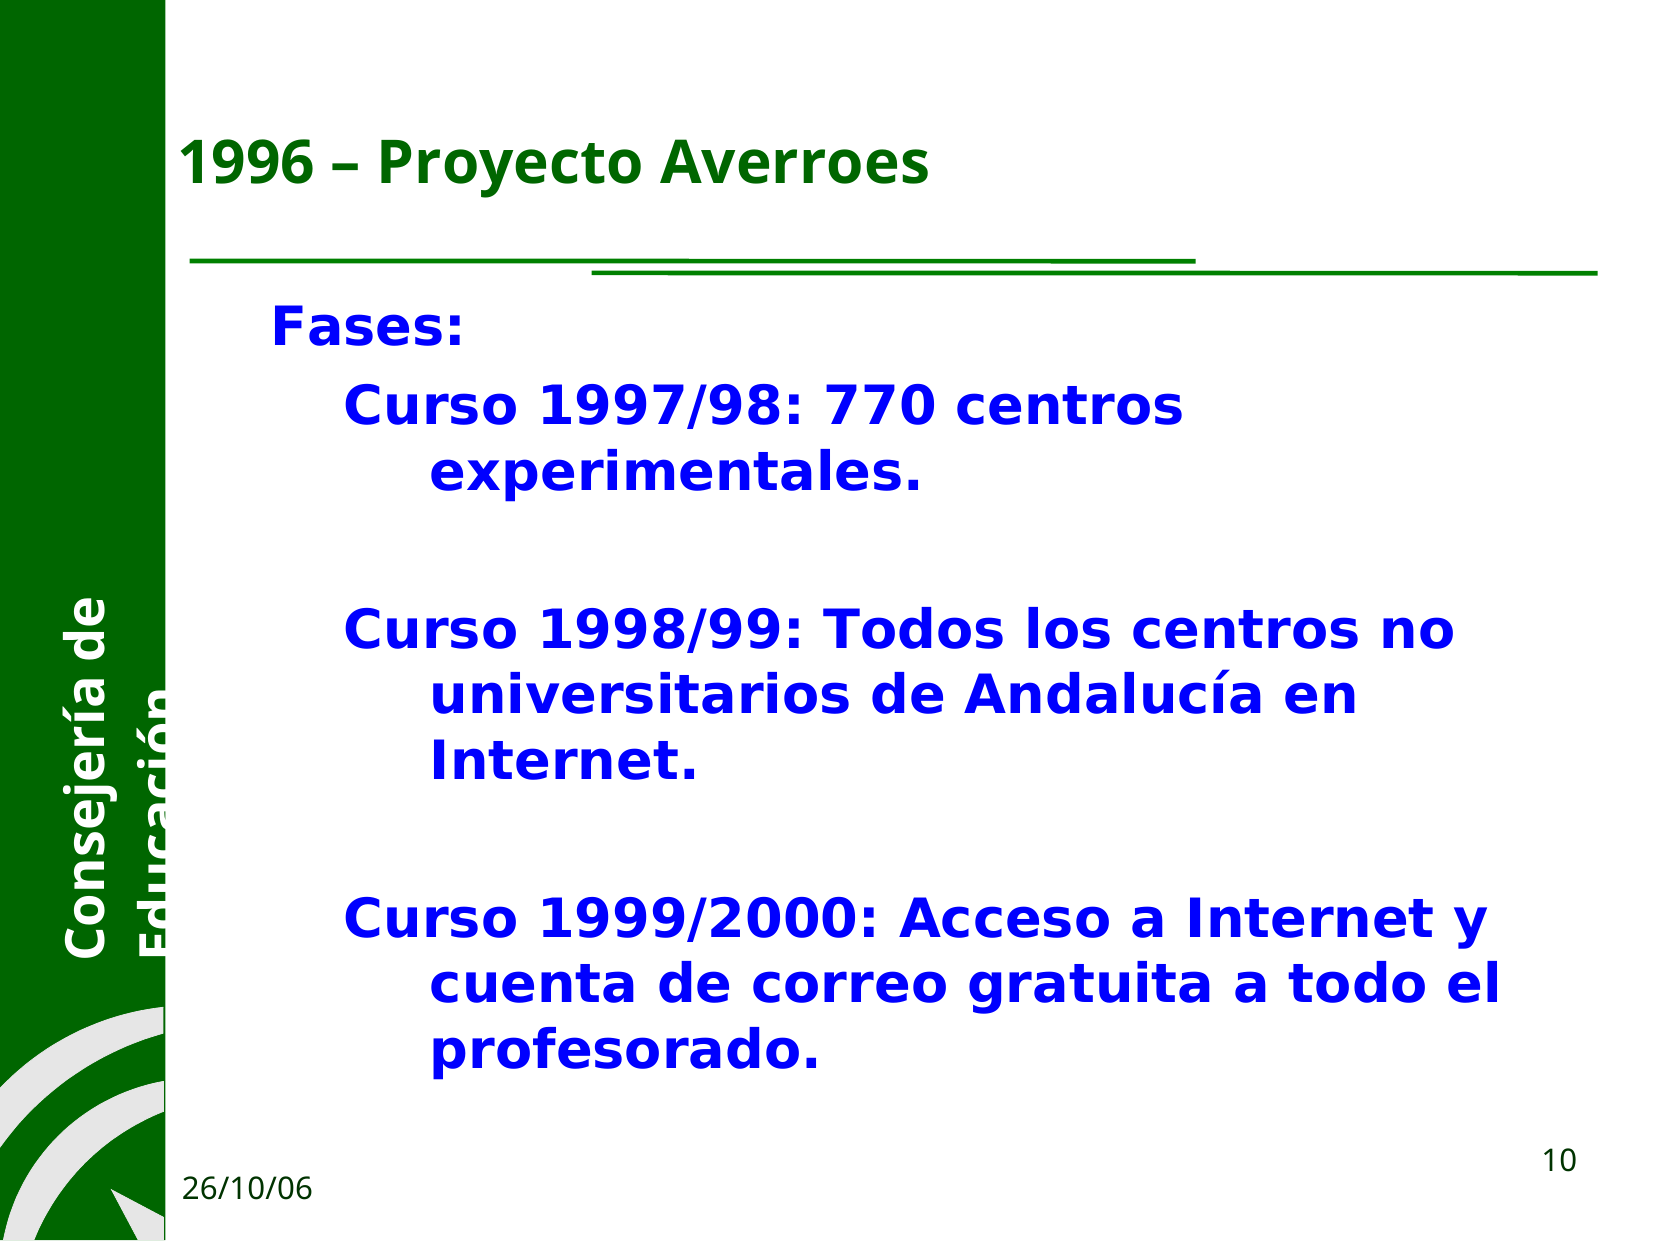

# 1996 – Proyecto Averroes
Fases:
Curso 1997/98: 770 centros experimentales.
Curso 1998/99: Todos los centros no universitarios de Andalucía en Internet.
Curso 1999/2000: Acceso a Internet y cuenta de correo gratuita a todo el profesorado.
10